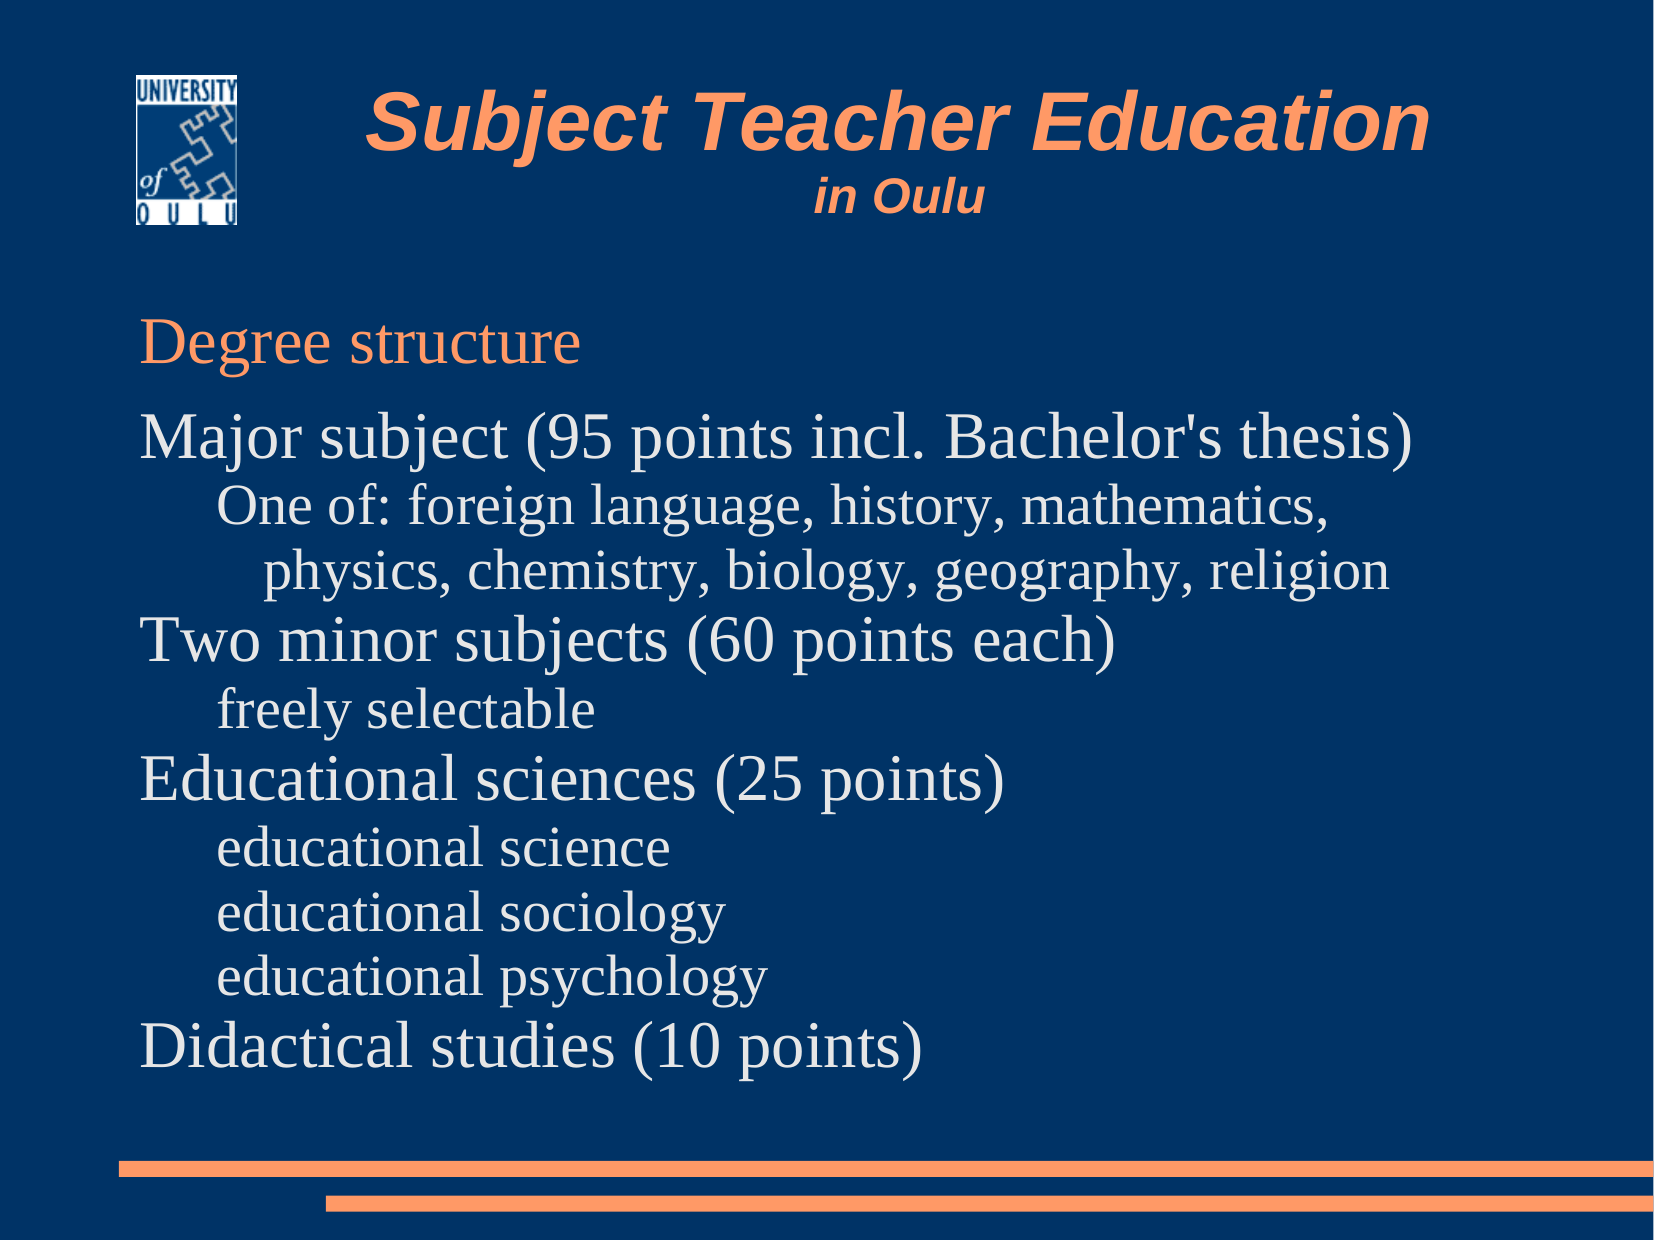

# Subject Teacher Education in Oulu
Degree structure
Major subject (95 points incl. Bachelor's thesis)
One of: foreign language, history, mathematics,
physics, chemistry, biology, geography, religion
Two minor subjects (60 points each)
freely selectable
Educational sciences (25 points)
educational science
educational sociology
educational psychology
Didactical studies (10 points)